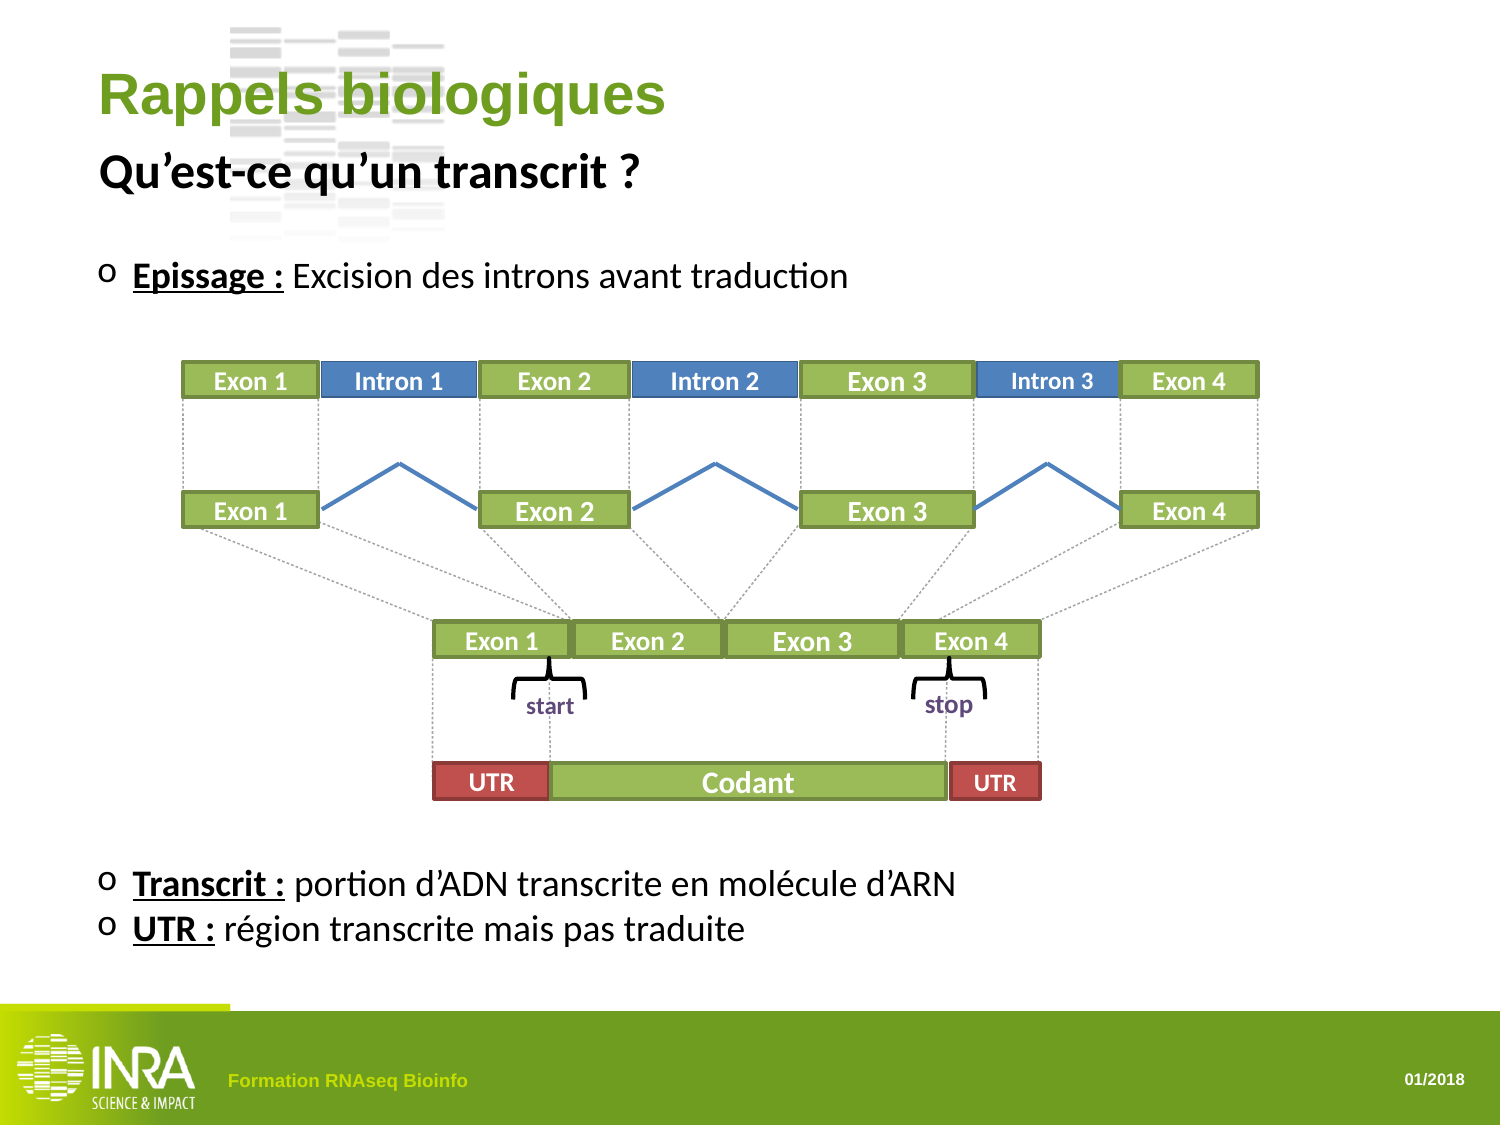

Rappels biologiques
Qu’est-ce qu’un transcrit ?
Epissage : Excision des introns avant traduction
Exon 1
Intron 1
Exon 2
Intron 2
Exon 3
Intron 3
Exon 4
Exon 1
Exon 2
Exon 3
Exon 4
Exon 1
Exon 2
Exon 3
Exon 4
stop
start
UTR
Codant
UTR
Transcrit : portion d’ADN transcrite en molécule d’ARN
UTR : région transcrite mais pas traduite